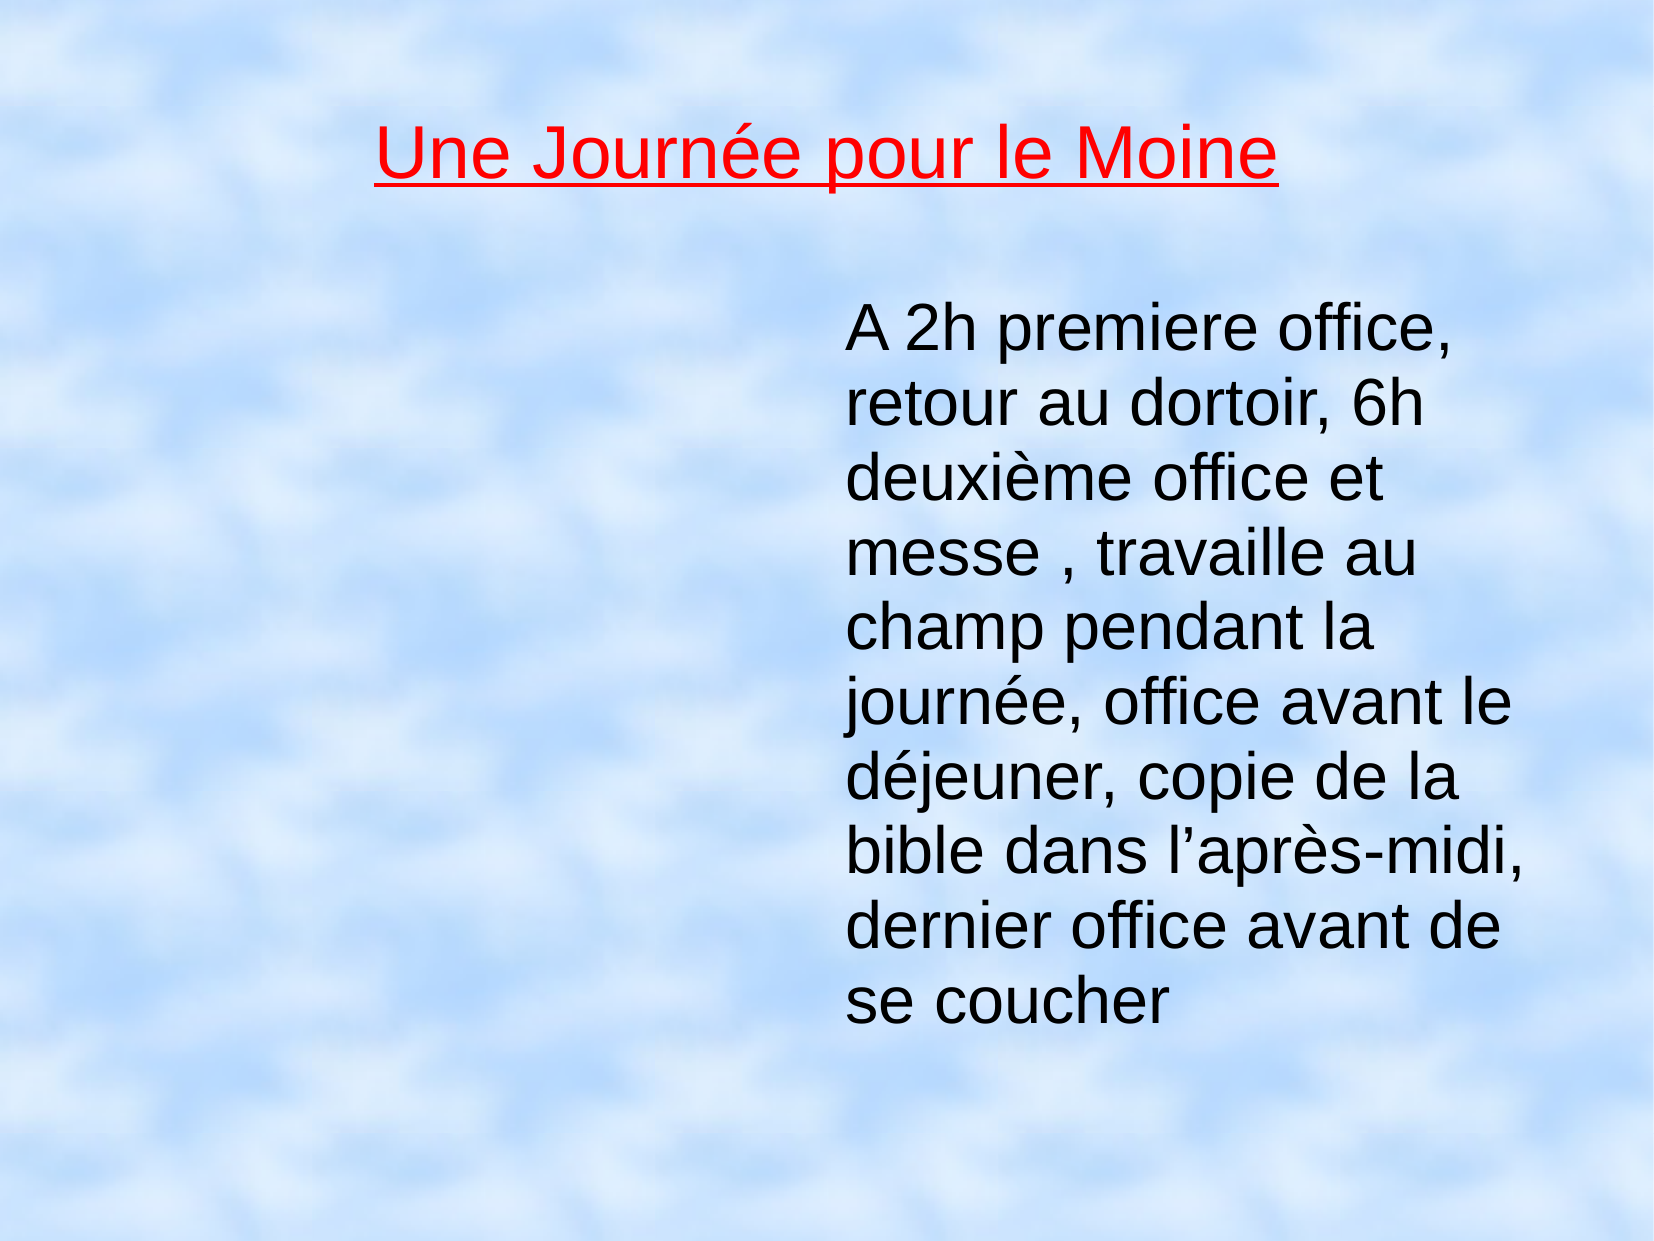

# Une Journée pour le Moine
A 2h premiere office, retour au dortoir, 6h deuxième office et messe , travaille au champ pendant la journée, office avant le déjeuner, copie de la bible dans l’après-midi, dernier office avant de se coucher